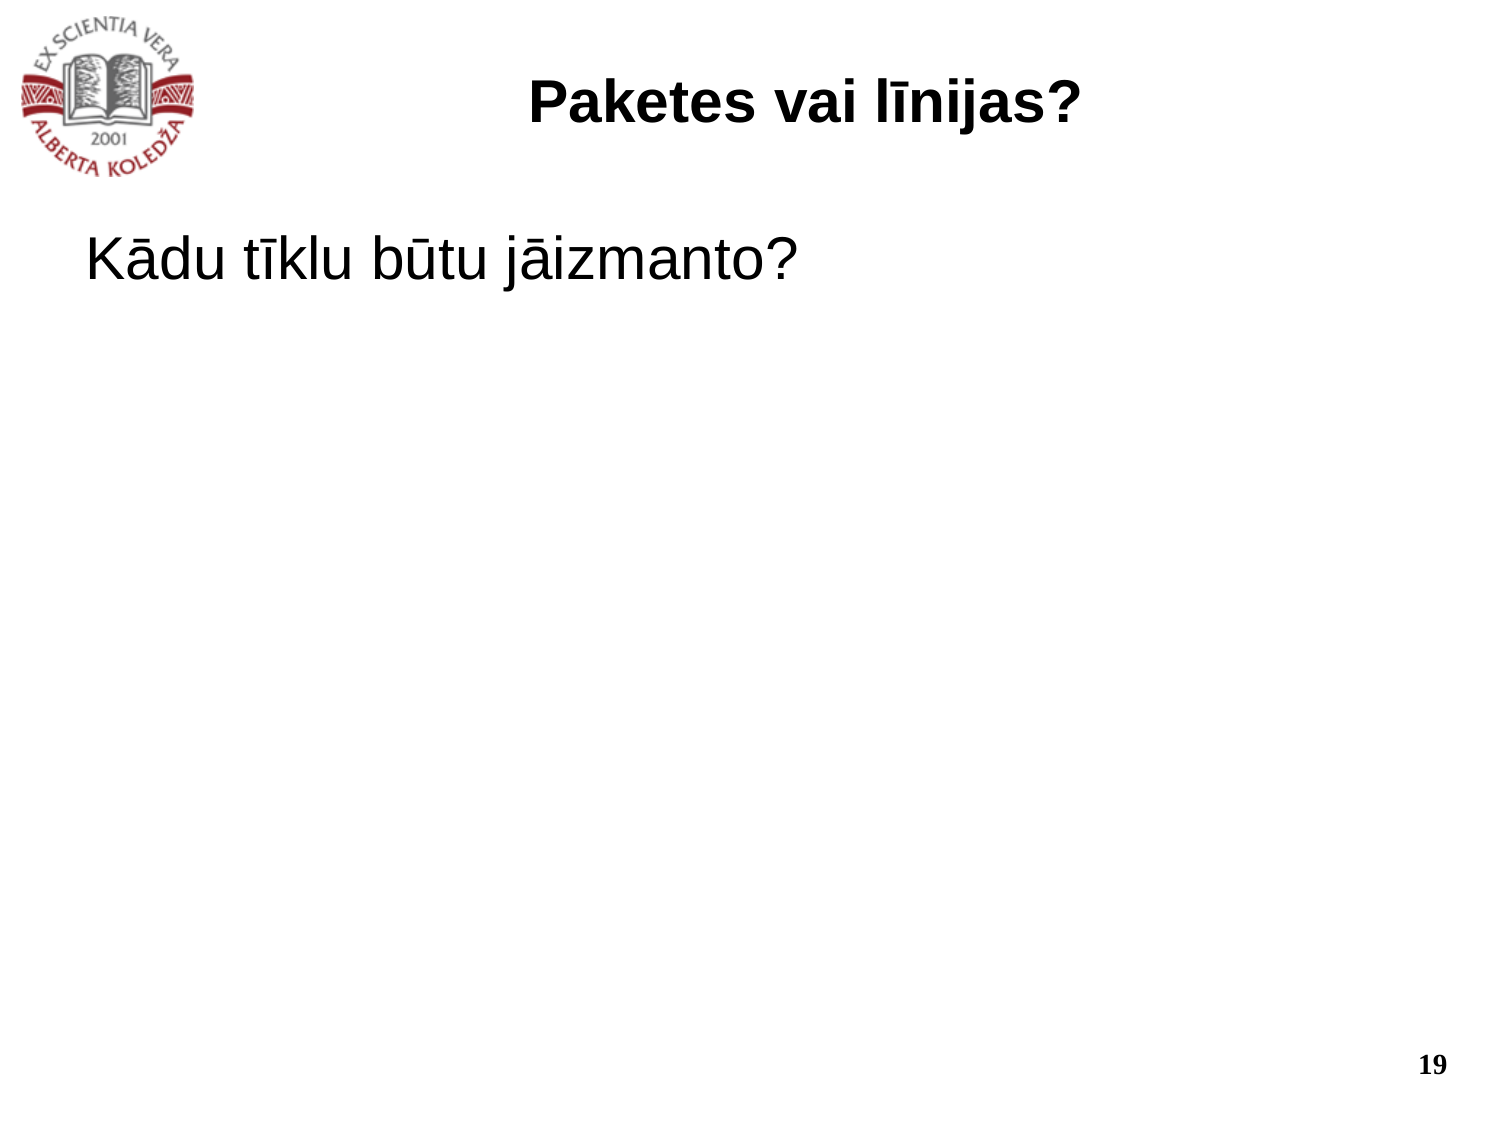

# Paketes vai līnijas?
Kādu tīklu būtu jāizmanto?